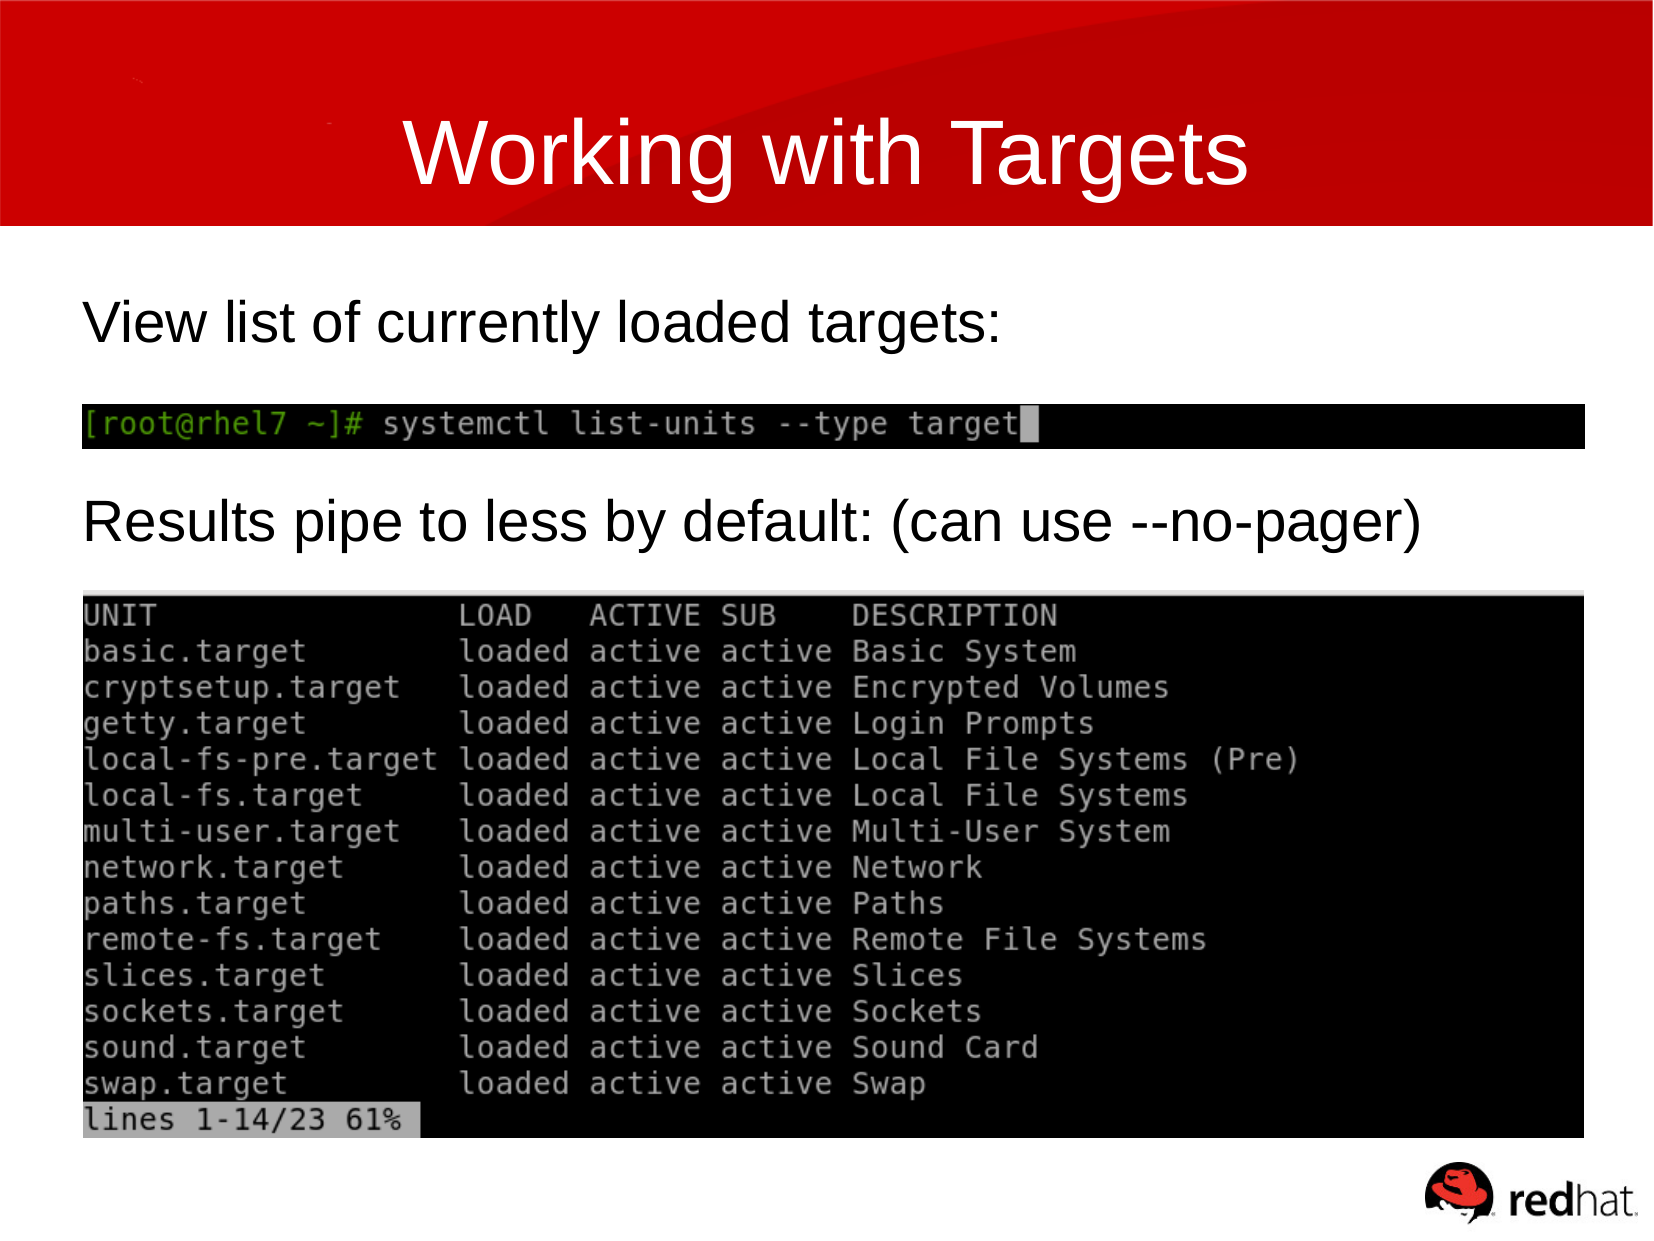

# Working with Targets
View list of currently loaded targets:
Results pipe to less by default: (can use --no-pager)